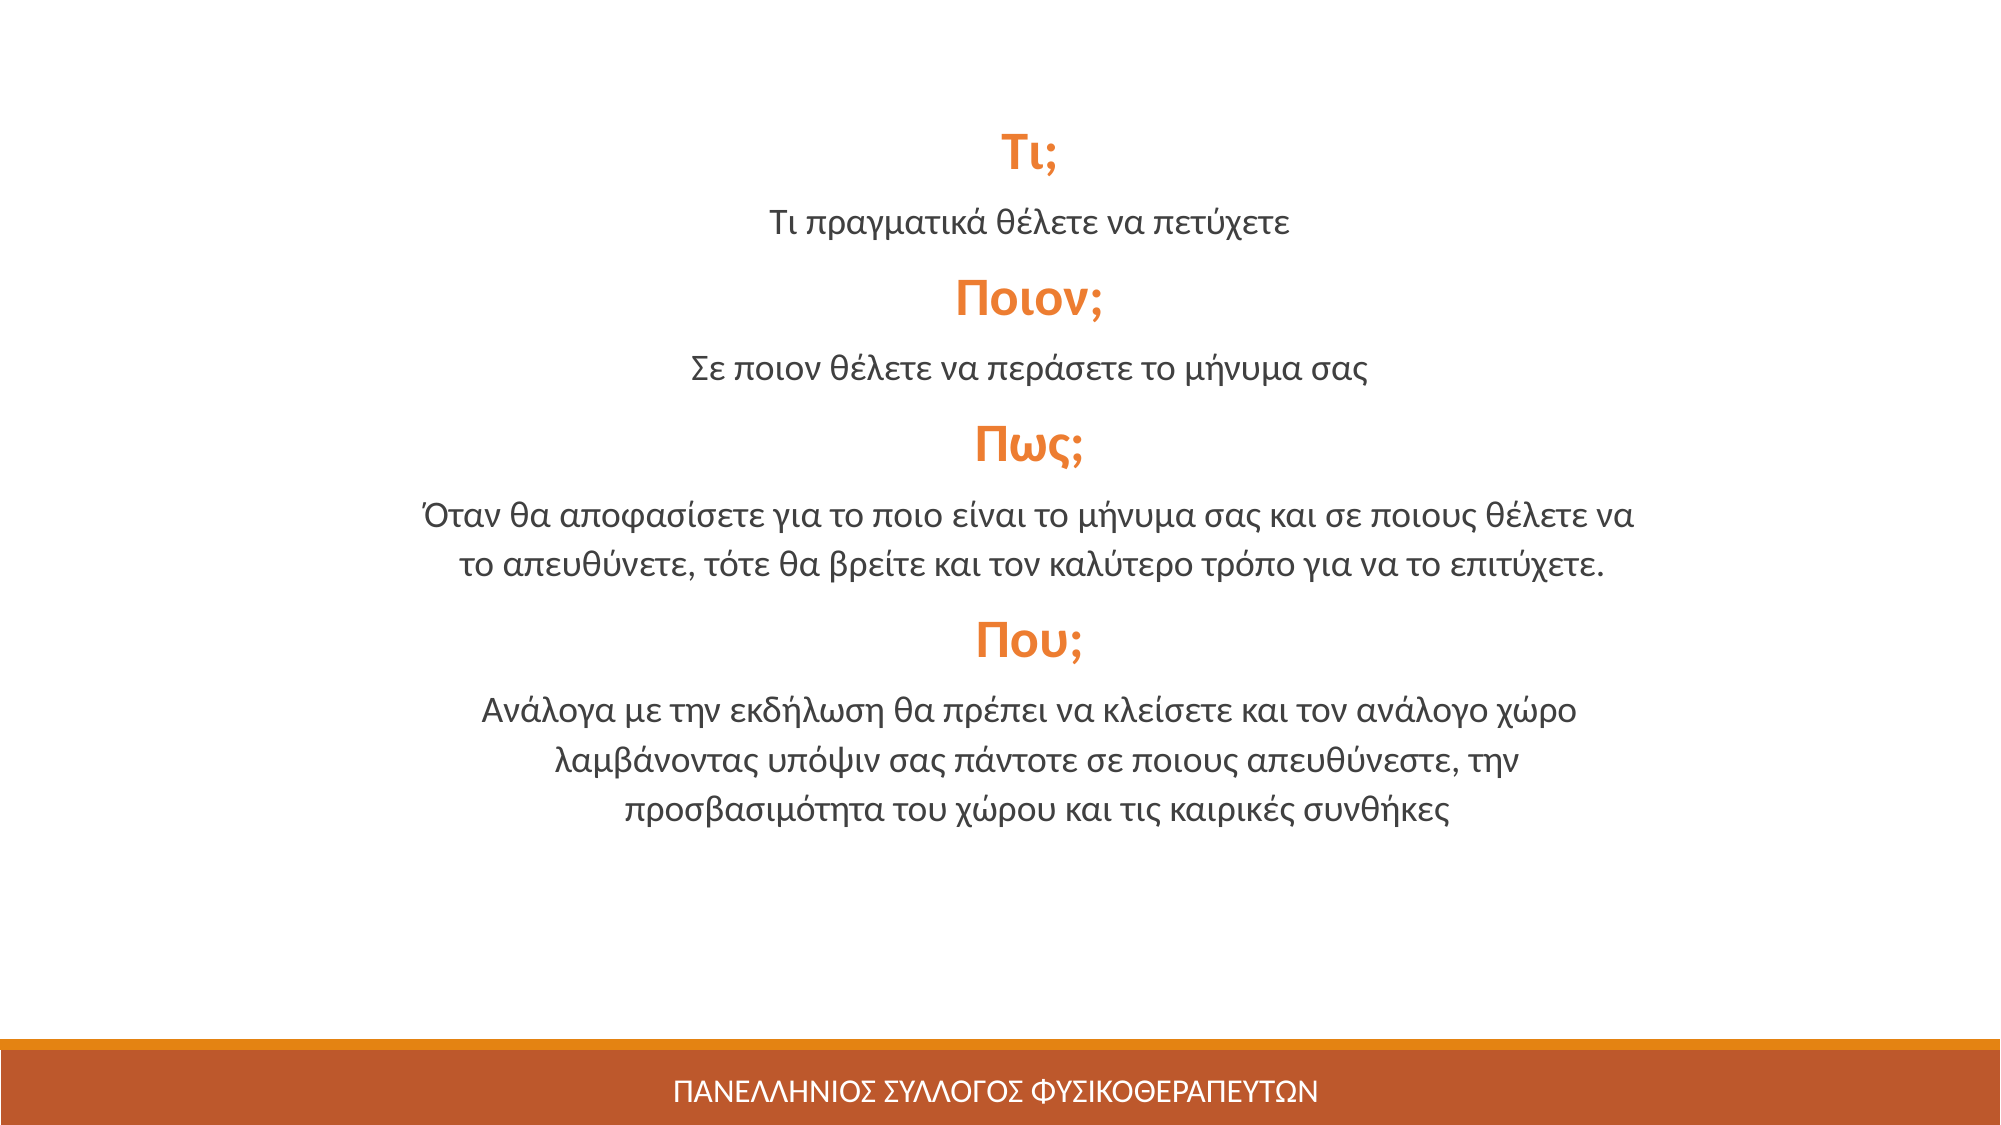

# Τι;
Τι πραγματικά θέλετε να πετύχετε
Ποιον;
Σε ποιον θέλετε να περάσετε το μήνυμα σας
Πως;
Όταν θα αποφασίσετε για το ποιο είναι το μήνυμα σας και σε ποιους θέλετε να το απευθύνετε, τότε θα βρείτε και τον καλύτερο τρόπο για να το επιτύχετε.
Που;
Ανάλογα με την εκδήλωση θα πρέπει να κλείσετε και τον ανάλογο χώρο λαμβάνοντας υπόψιν σας πάντοτε σε ποιους απευθύνεστε, την προσβασιμότητα του χώρου και τις καιρικές συνθήκες
ΠΑΝΕΛΛΗΝΙΟΣ ΣΥΛΛΟΓΟΣ ΦΥΣΙΚΟΘΕΡΑΠΕΥΤΩΝ